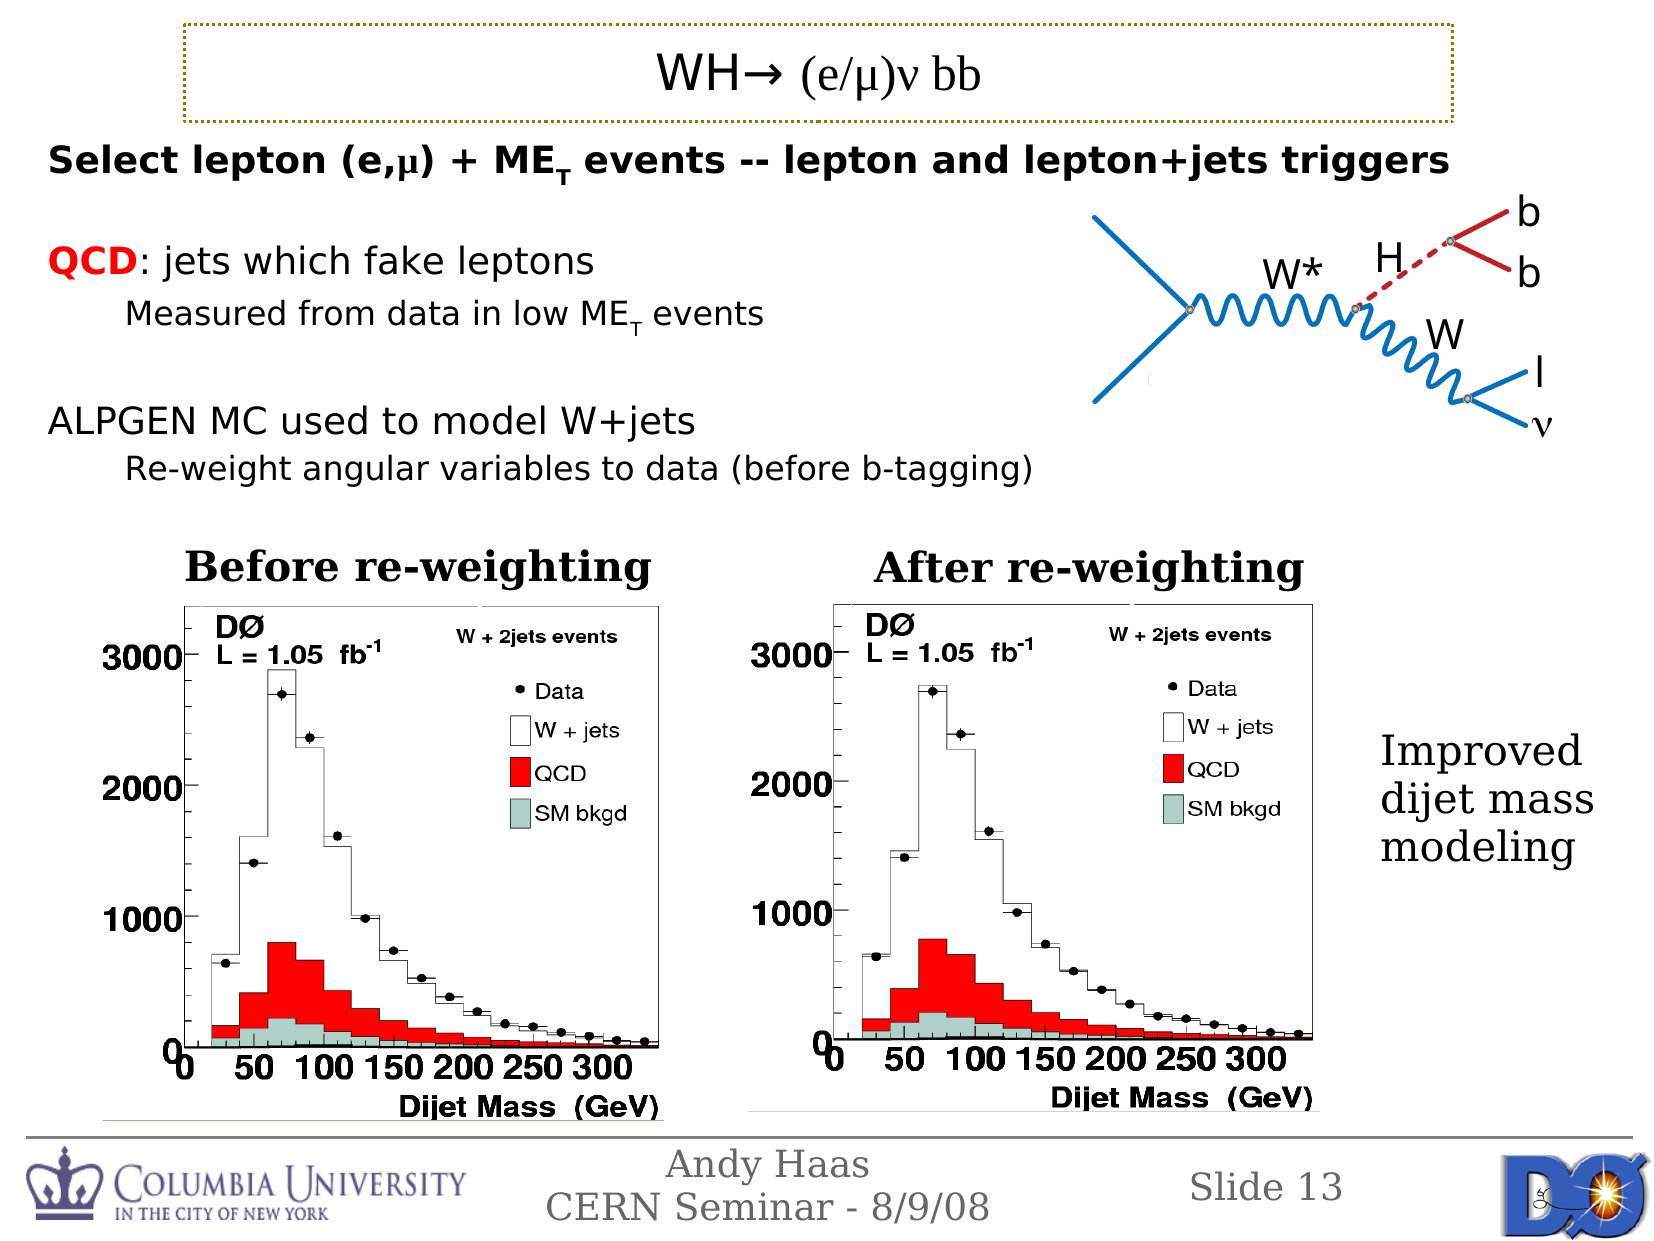

# WH→ (e/μ)ν bb
Select lepton (e,μ) + MET events -- lepton and lepton+jets triggers
QCD: jets which fake leptons
Measured from data in low MET events
ALPGEN MC used to model W+jets
Re-weight angular variables to data (before b-tagging)
b
H
b
W*
W
l

Before re-weighting
After re-weighting
Improved
dijet mass
modeling